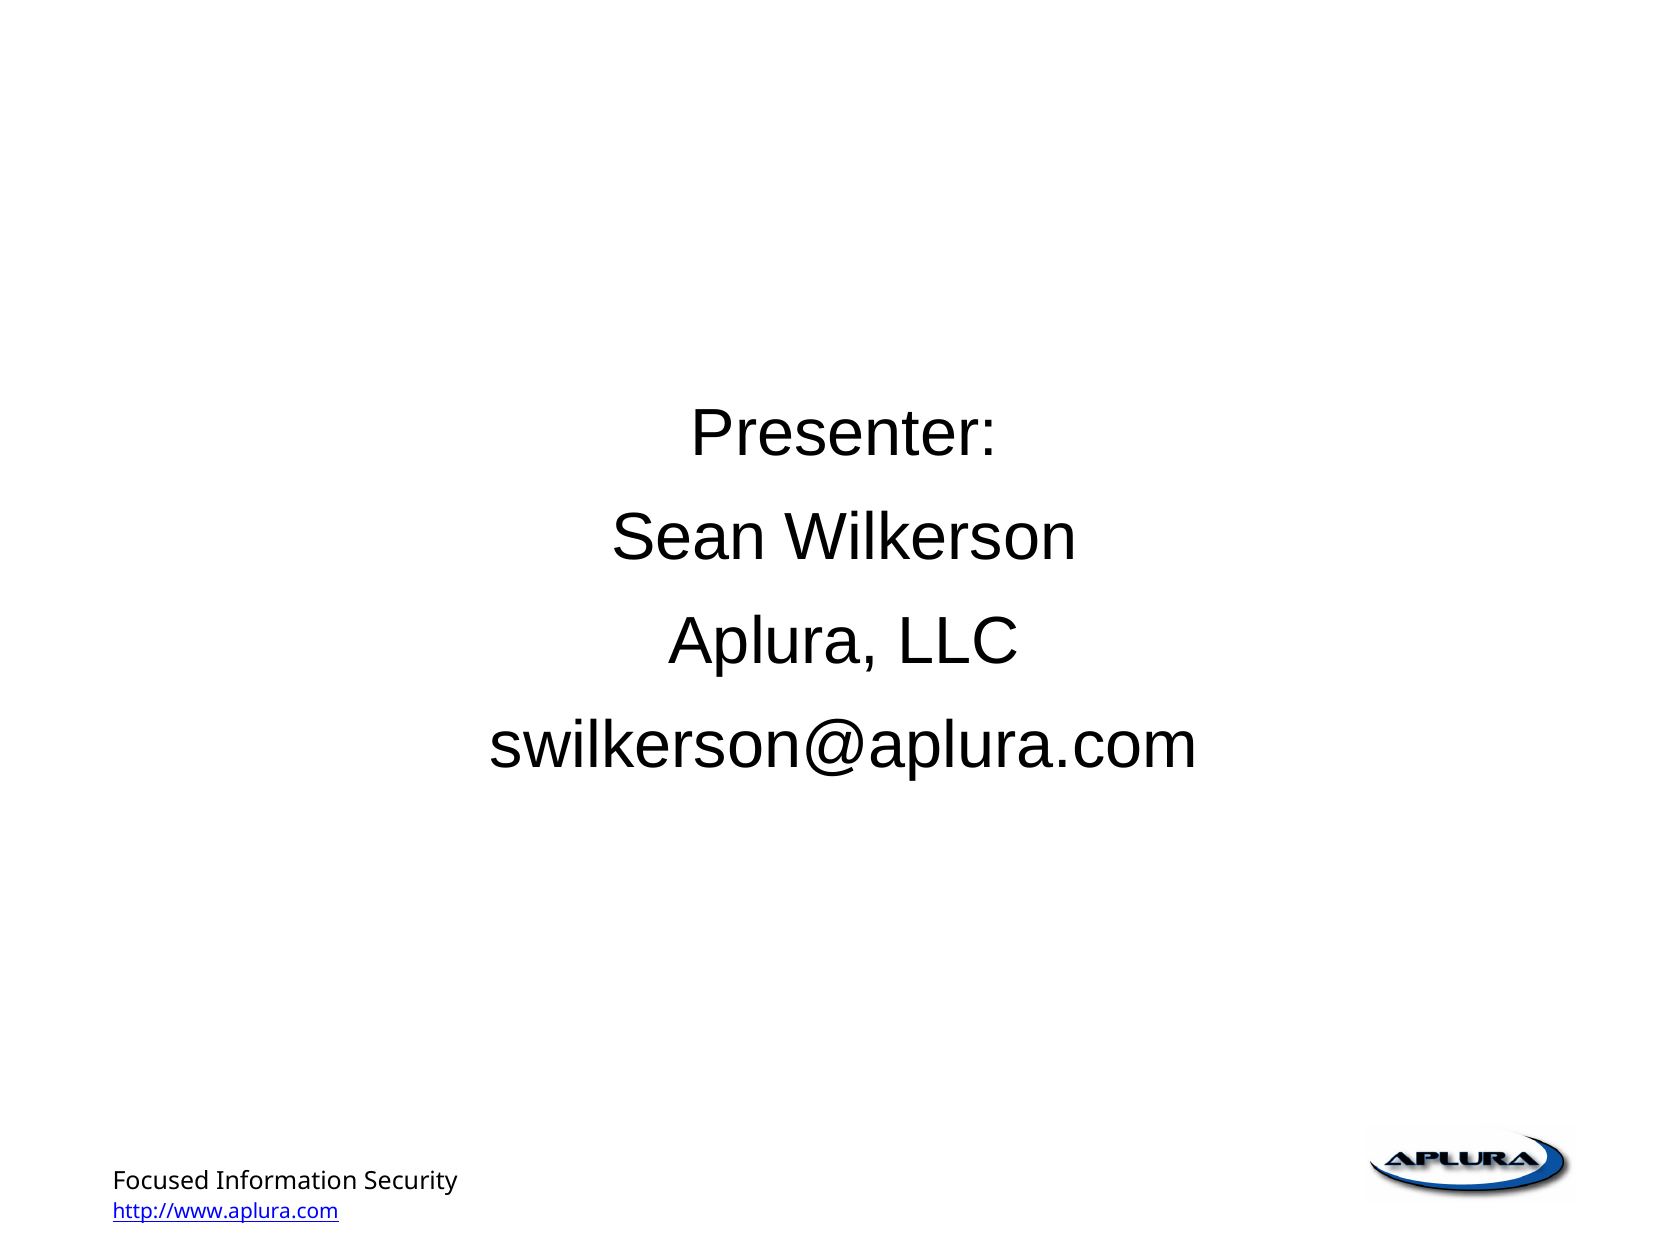

#
Presenter:
Sean Wilkerson
Aplura, LLC
swilkerson@aplura.com